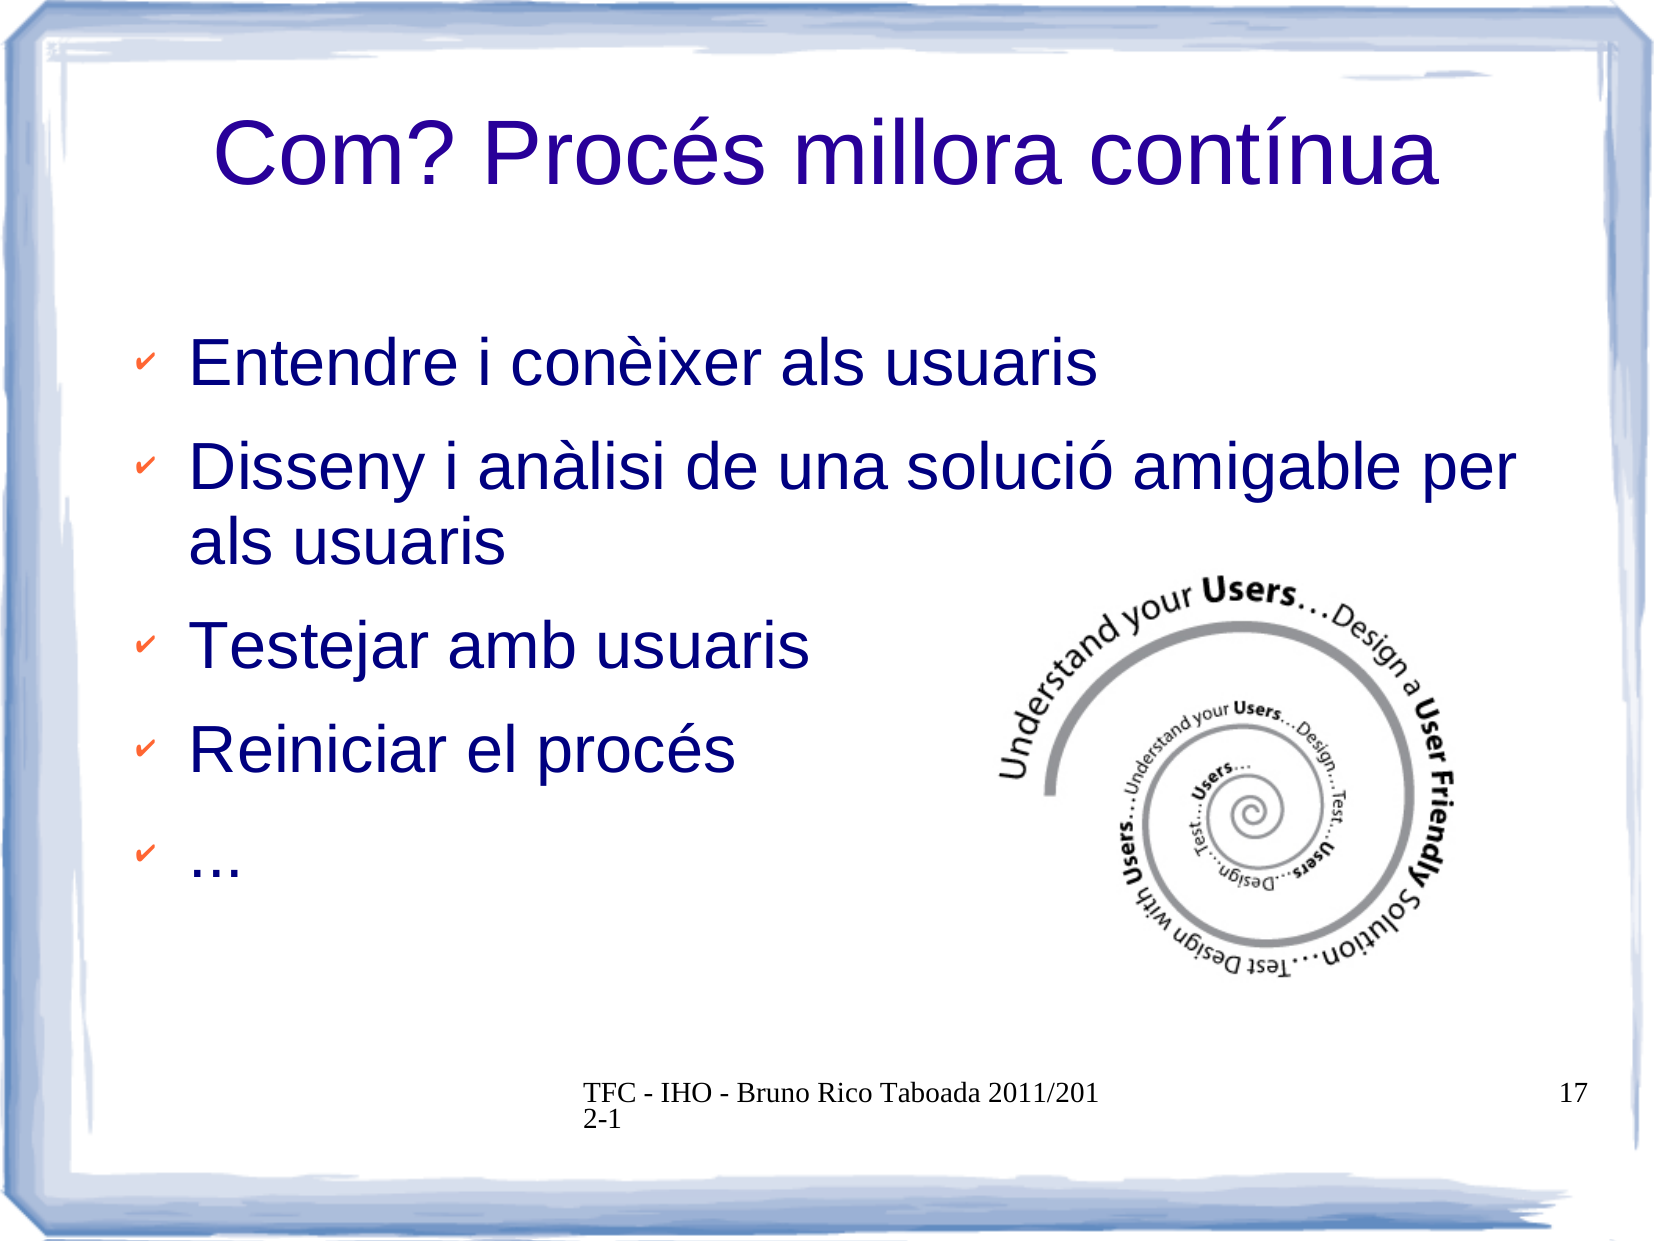

# Com? Procés millora contínua
Entendre i conèixer als usuaris
Disseny i anàlisi de una solució amigable per als usuaris
Testejar amb usuaris
Reiniciar el procés
...
TFC - IHO - Bruno Rico Taboada 2011/2012-1
17